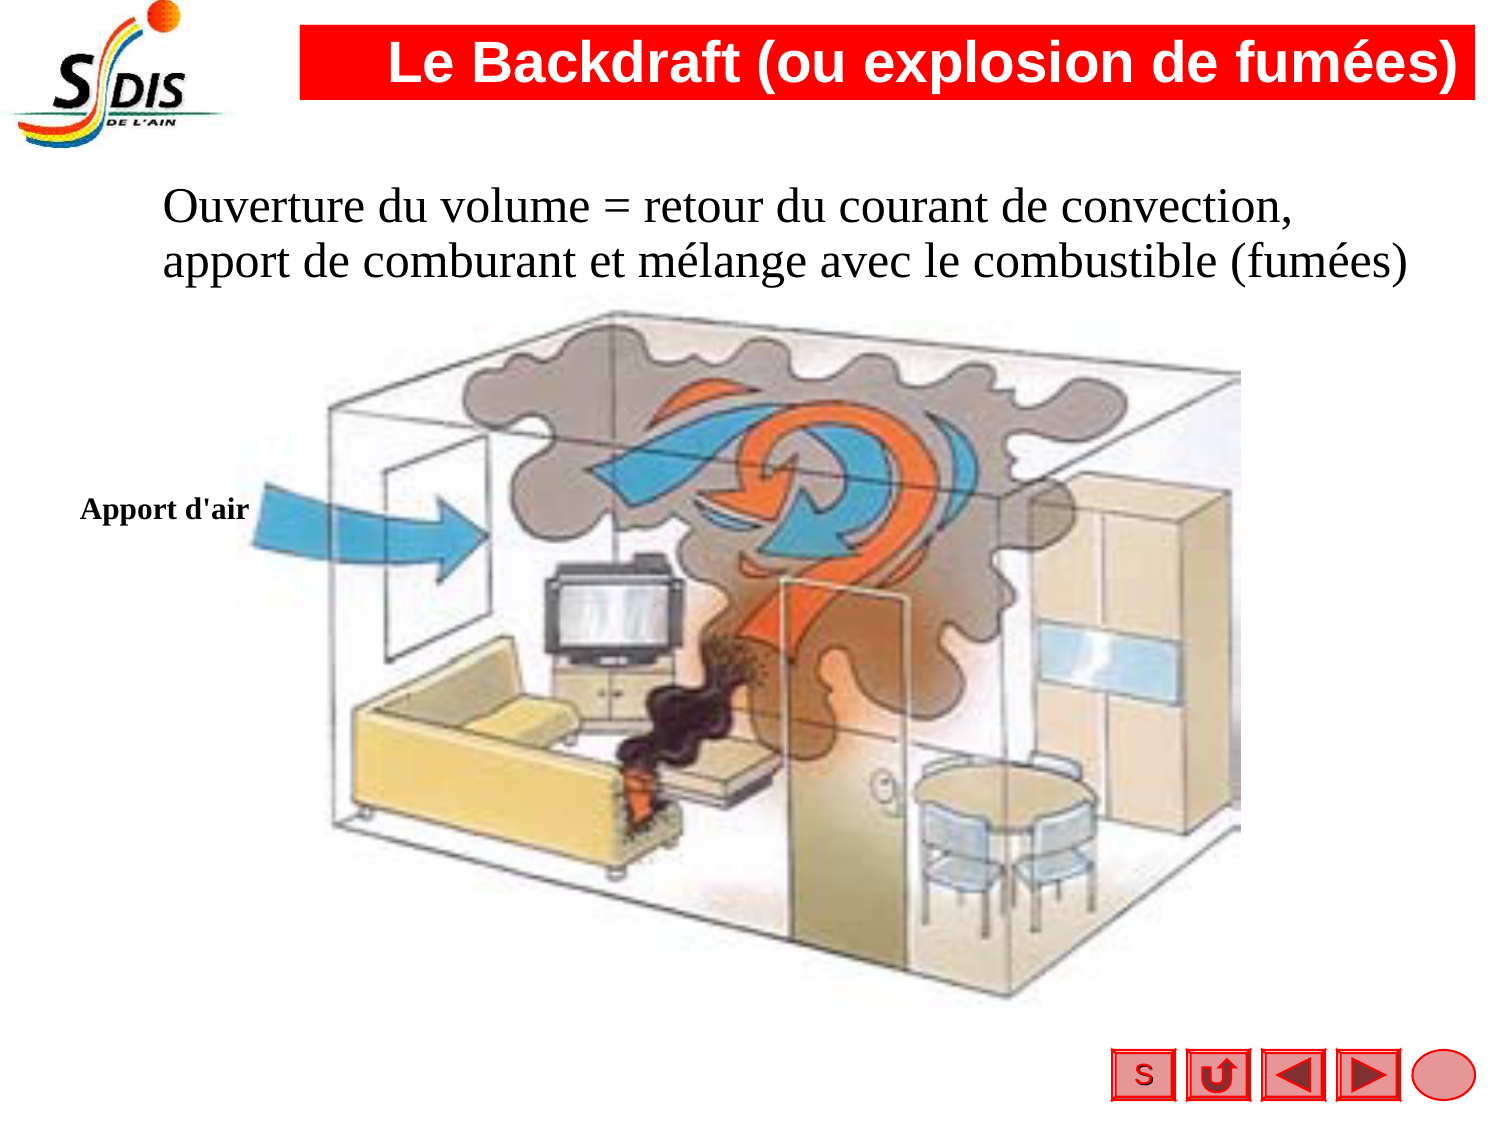

Le Backdraft (ou explosion de fumées)
Ouverture du volume = retour du courant de convection, apport de comburant et mélange avec le combustible (fumées)
Apport d'air